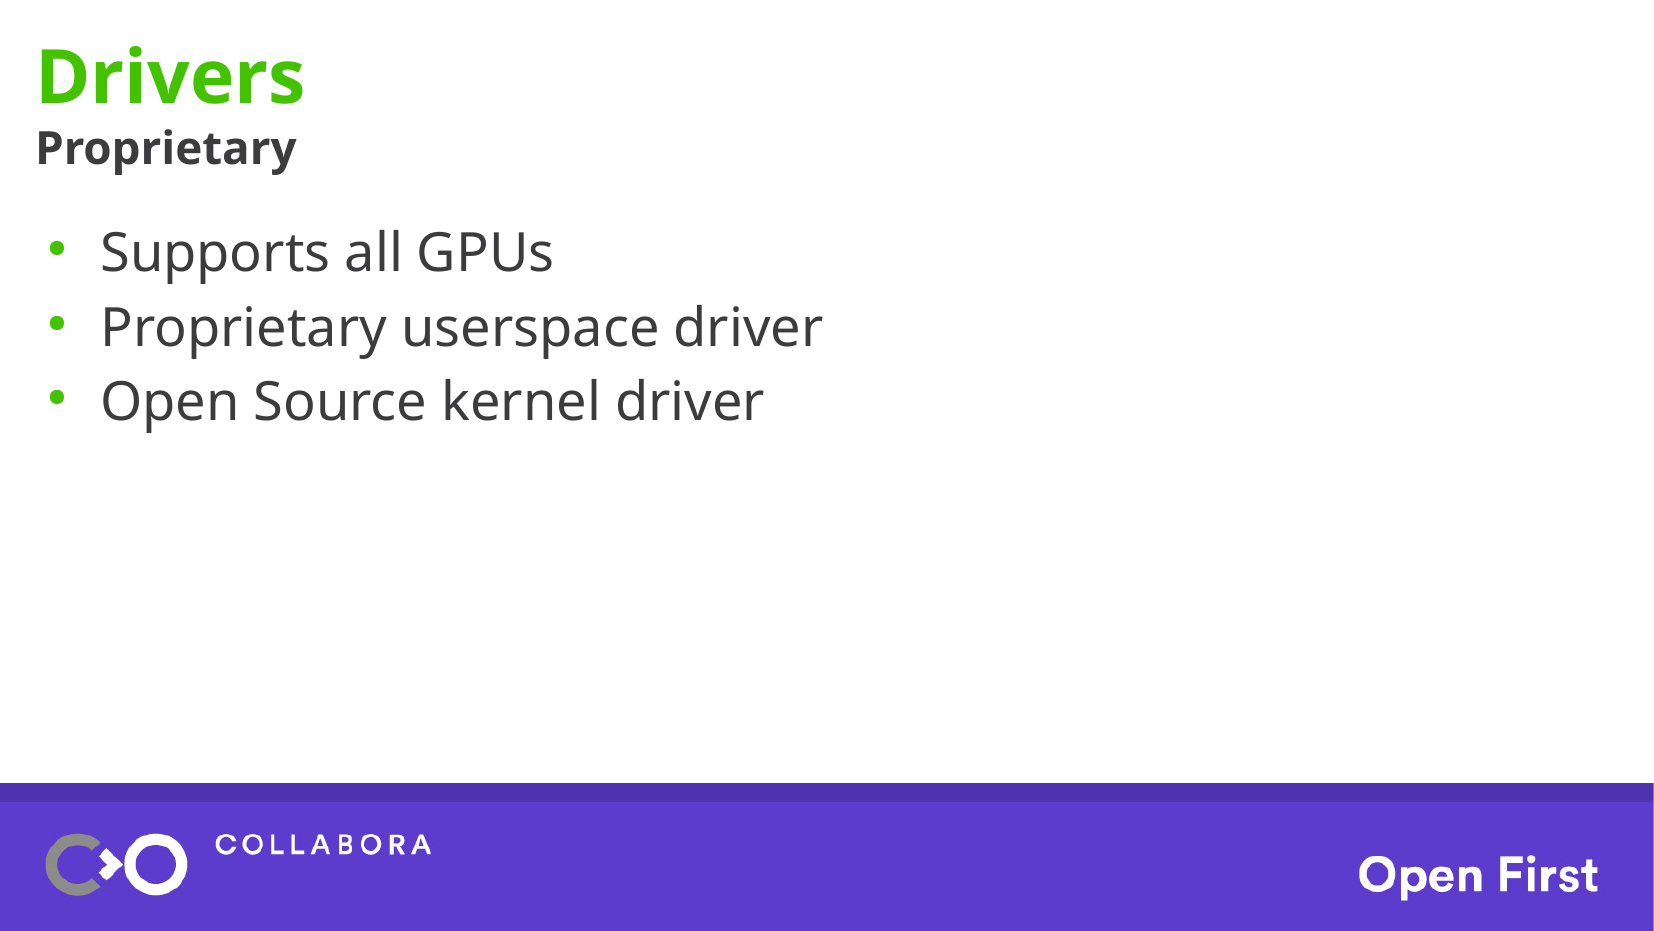

Drivers
Proprietary
# Supports all GPUs
Proprietary userspace driver
Open Source kernel driver